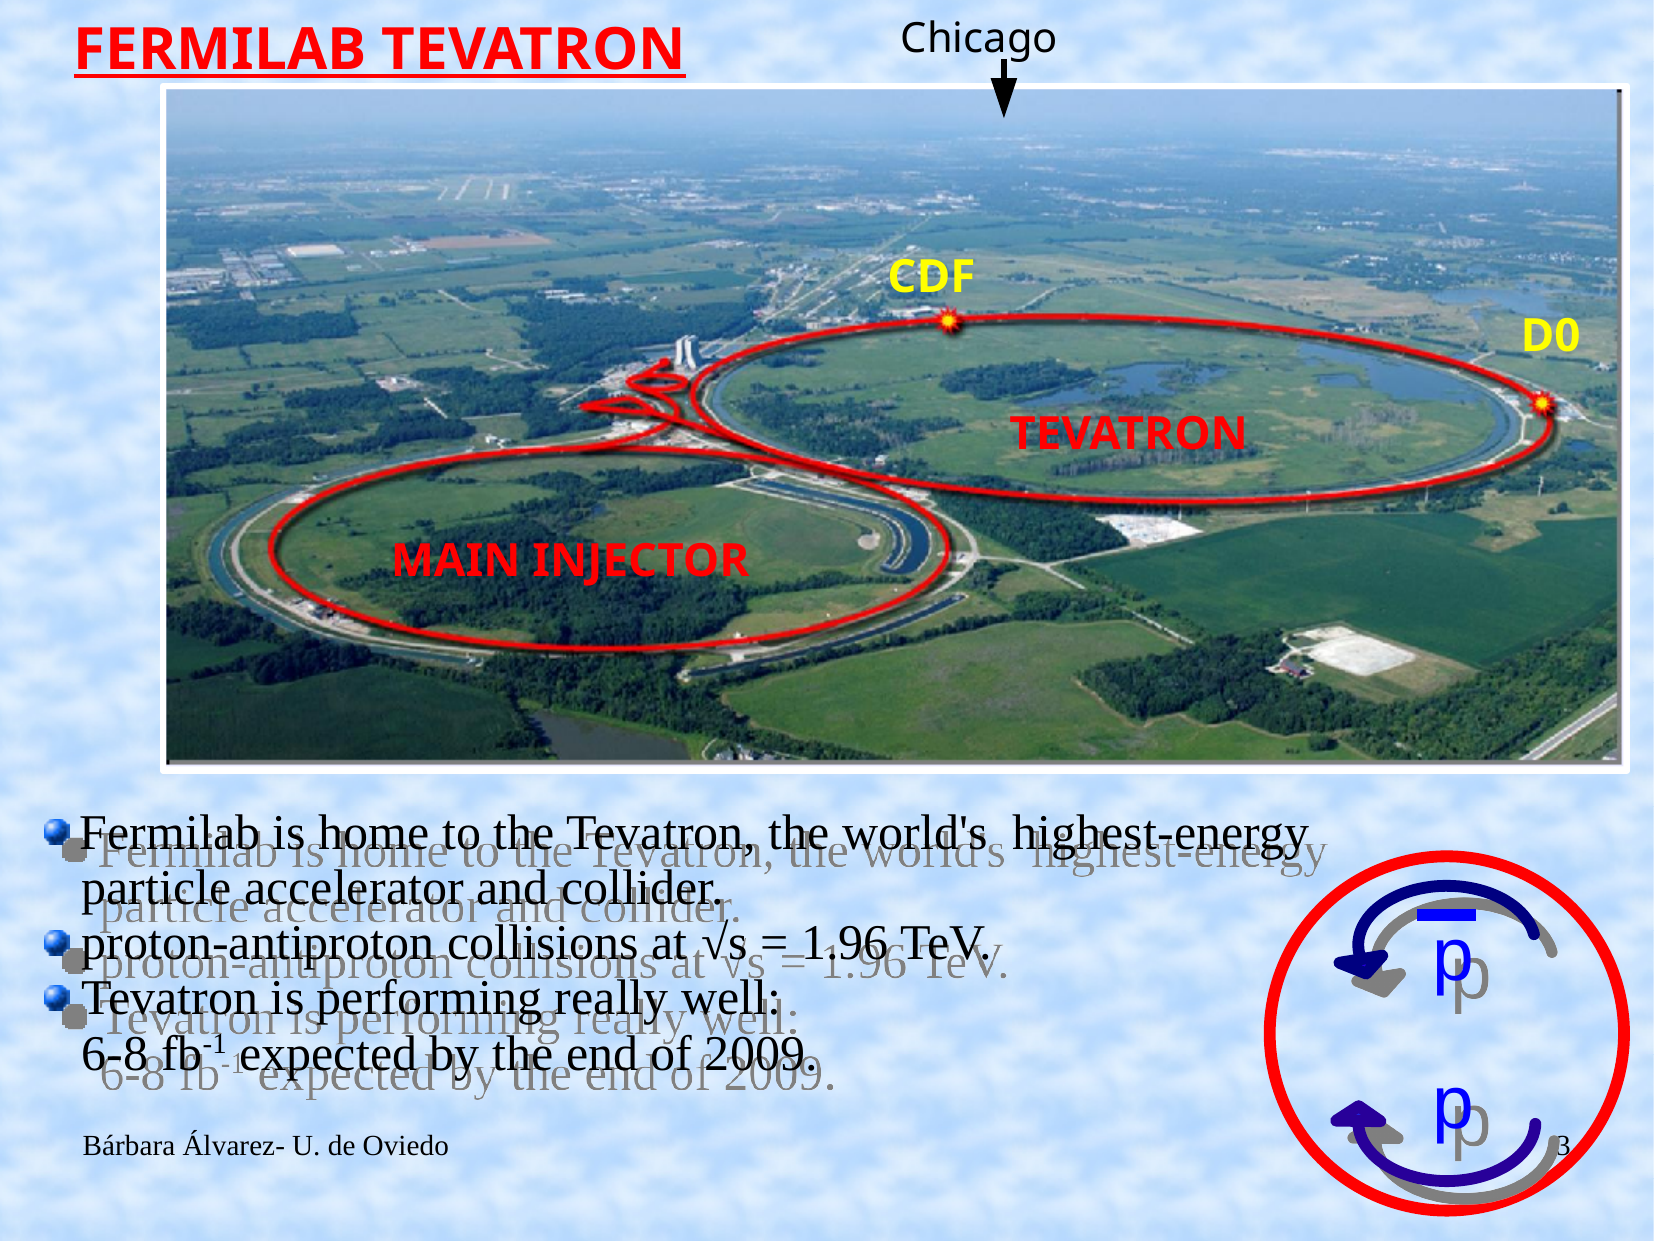

FERMILAB TEVATRON
Chicago
CDF
D0
TEVATRON
MAIN INJECTOR
 Fermilab is home to the Tevatron, the world's highest-energy
 particle accelerator and collider.
 proton-antiproton collisions at √s = 1.96 TeV.
 Tevatron is performing really well:
 6-8 fb-1 expected by the end of 2009.
p
p
Bárbara Álvarez- U. de Oviedo
3